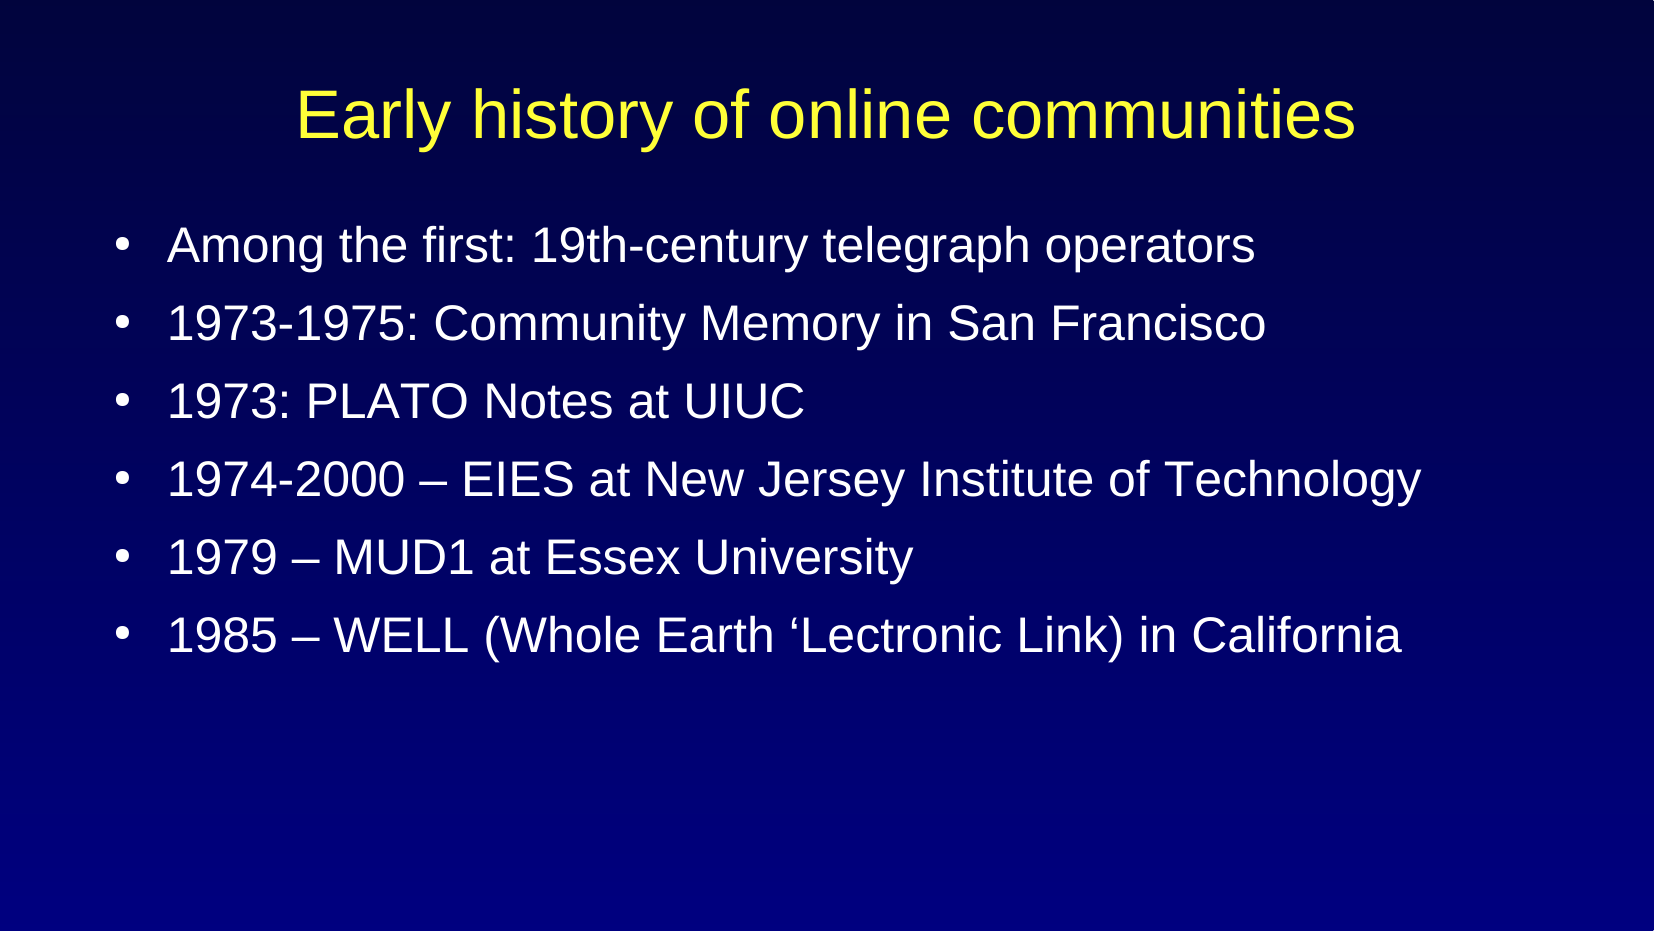

# Early history of online communities
Among the first: 19th-century telegraph operators
1973-1975: Community Memory in San Francisco
1973: PLATO Notes at UIUC
1974-2000 – EIES at New Jersey Institute of Technology
1979 – MUD1 at Essex University
1985 – WELL (Whole Earth ‘Lectronic Link) in California